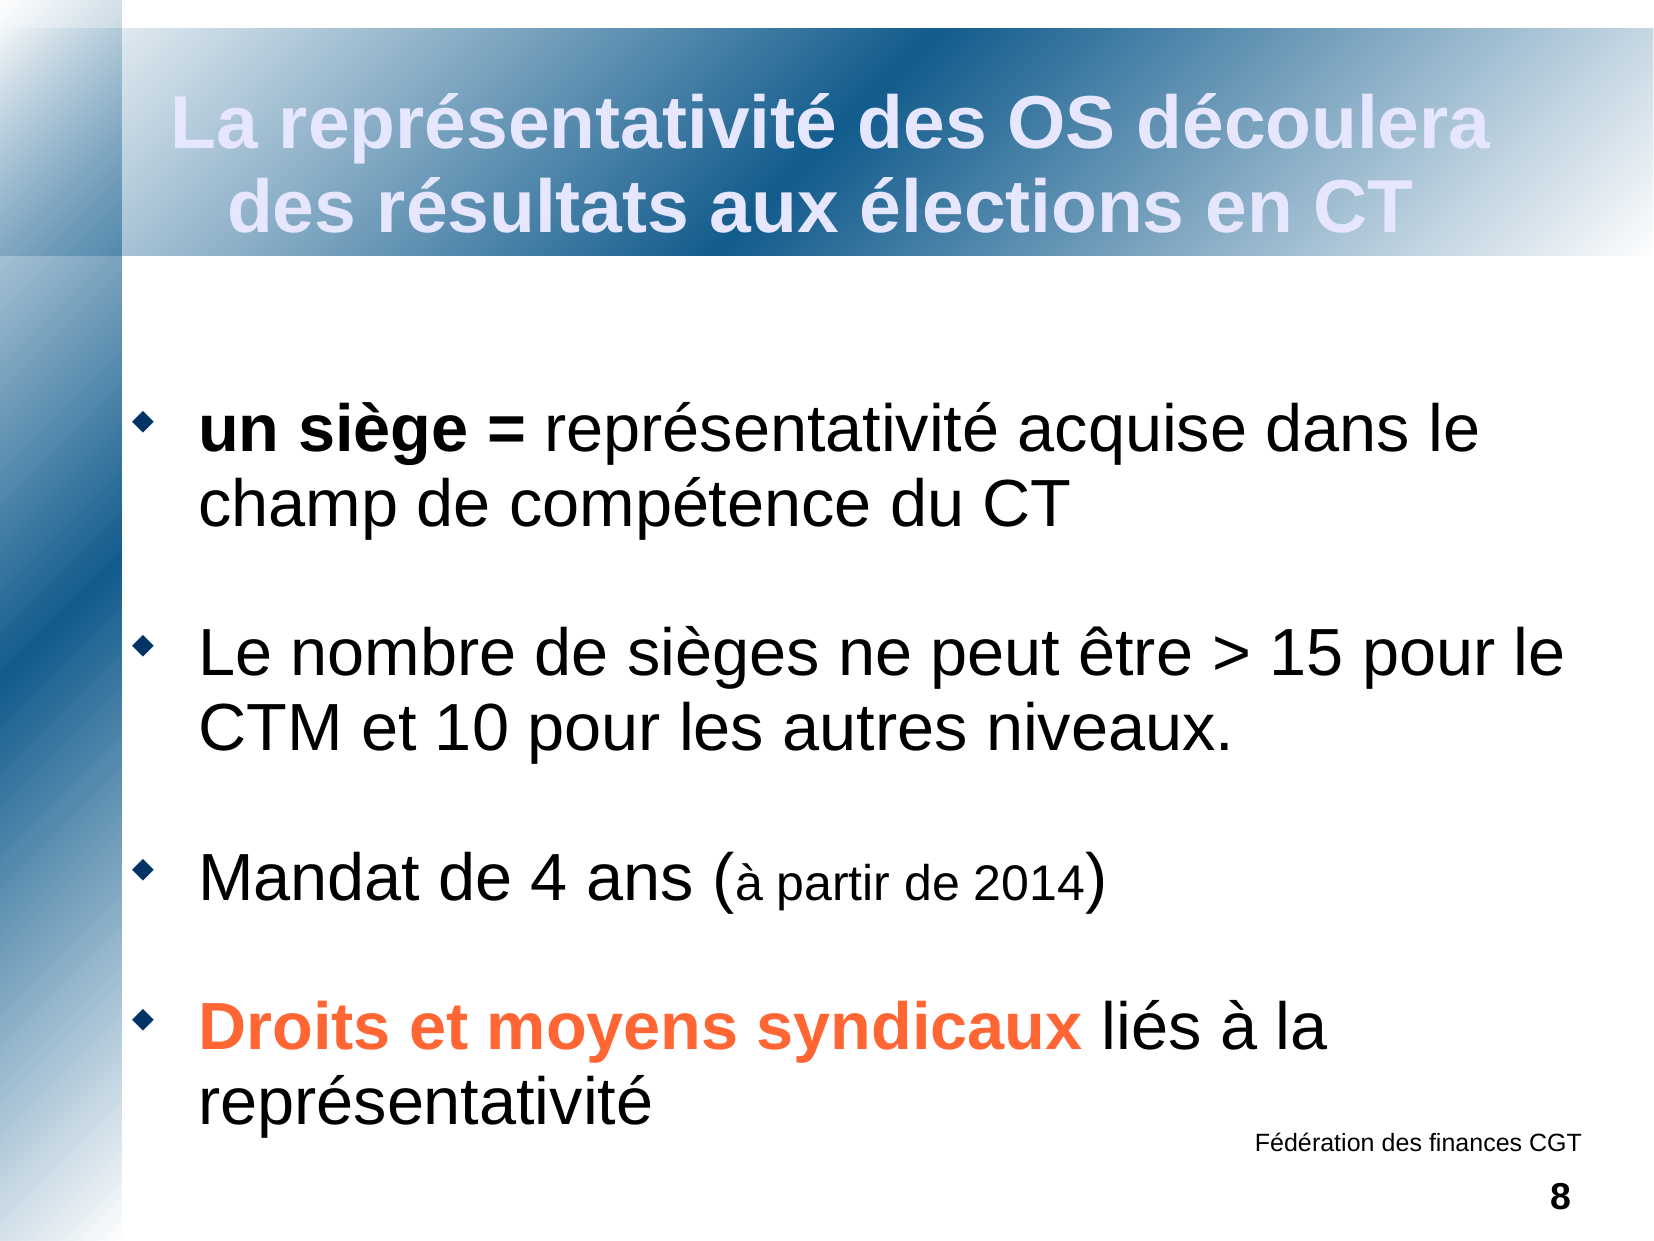

# La représentativité des OS découlera des résultats aux élections en CT
un siège = représentativité acquise dans le champ de compétence du CT
Le nombre de sièges ne peut être > 15 pour le CTM et 10 pour les autres niveaux.
Mandat de 4 ans (à partir de 2014)
Droits et moyens syndicaux liés à la représentativité
Fédération des finances CGT